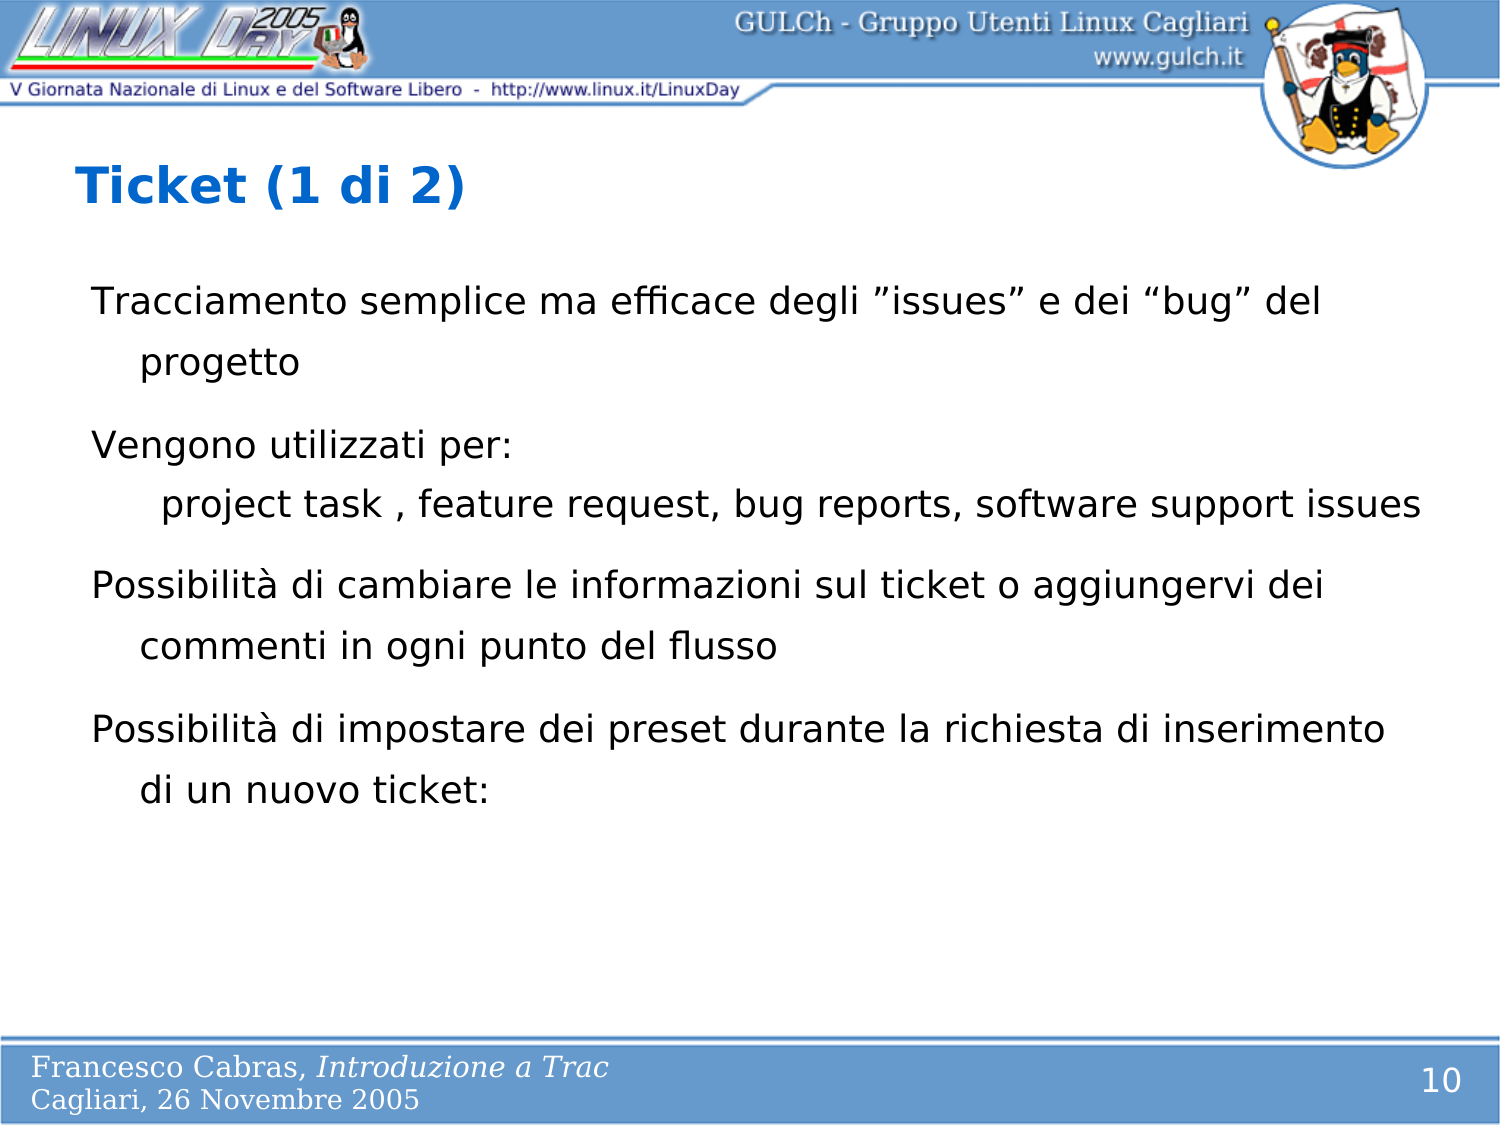

# Ticket (1 di 2)
Tracciamento semplice ma efficace degli ”issues” e dei “bug” del progetto
Vengono utilizzati per:
project task , feature request, bug reports, software support issues
Possibilità di cambiare le informazioni sul ticket o aggiungervi dei commenti in ogni punto del flusso
Possibilità di impostare dei preset durante la richiesta di inserimento di un nuovo ticket: